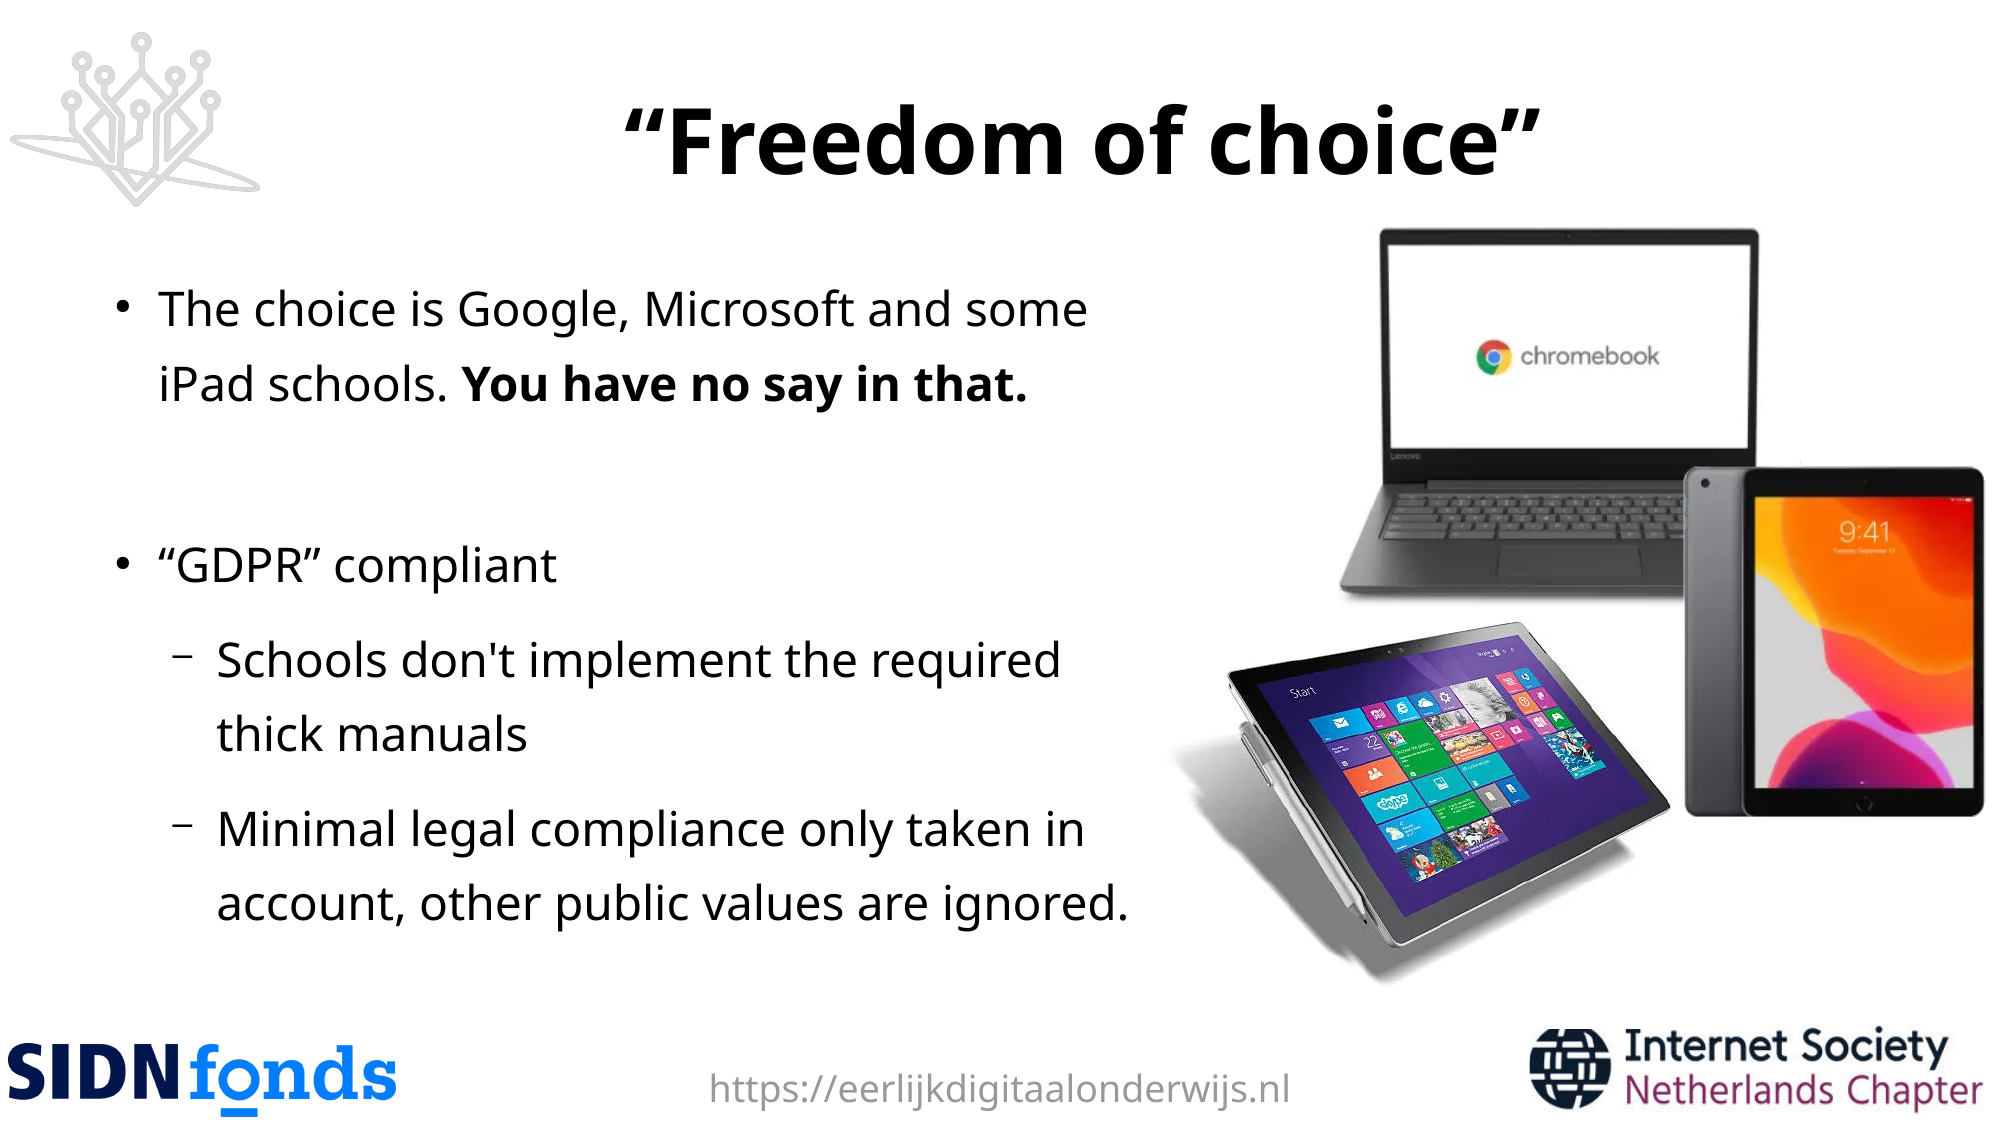

# “Freedom of choice”
The choice is Google, Microsoft and some iPad schools. You have no say in that.
“GDPR” compliant
Schools don't implement the required thick manuals
Minimal legal compliance only taken in account, other public values are ignored.
https://eerlijkdigitaalonderwijs.nl